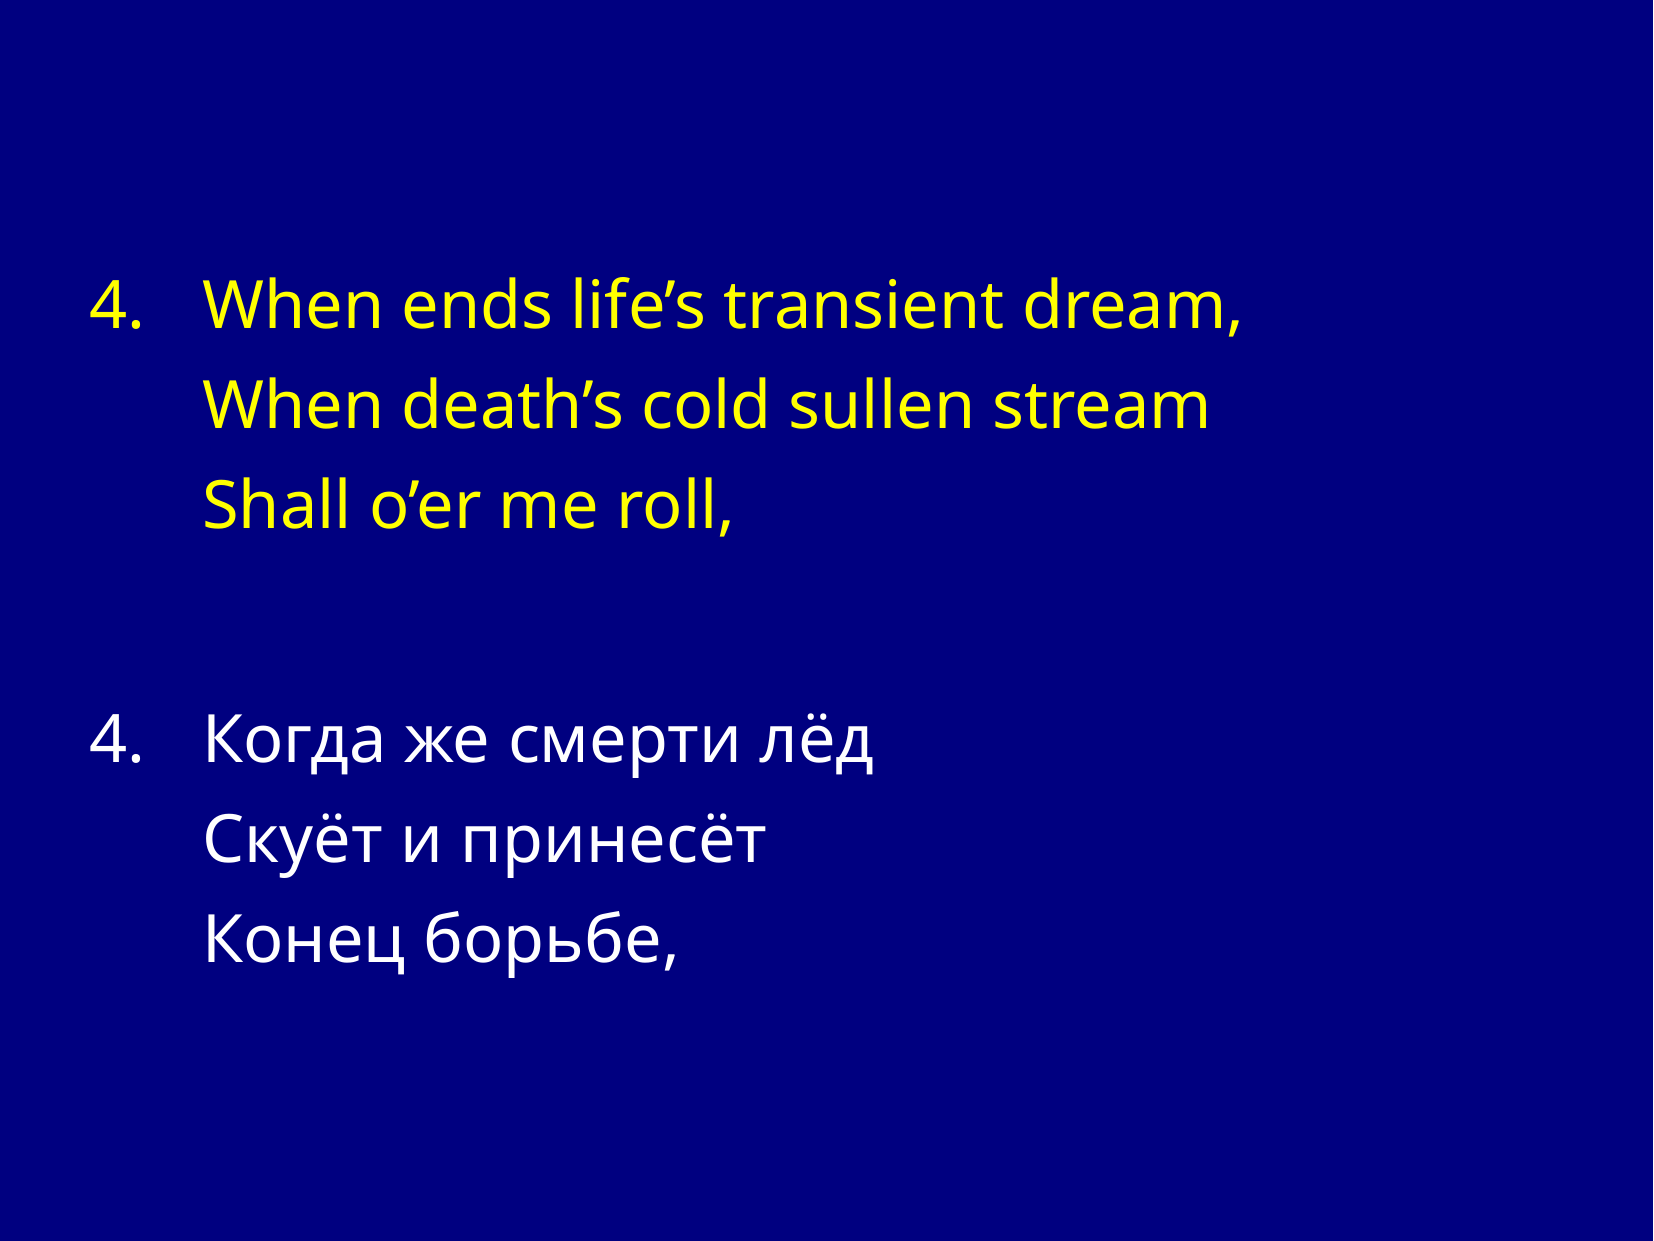

4.	When ends life’s transient dream,
	When death’s cold sullen stream
	Shall o’er me roll,
4.	Когда же смерти лёд
	Скуёт и принесёт
	Конец борьбе,